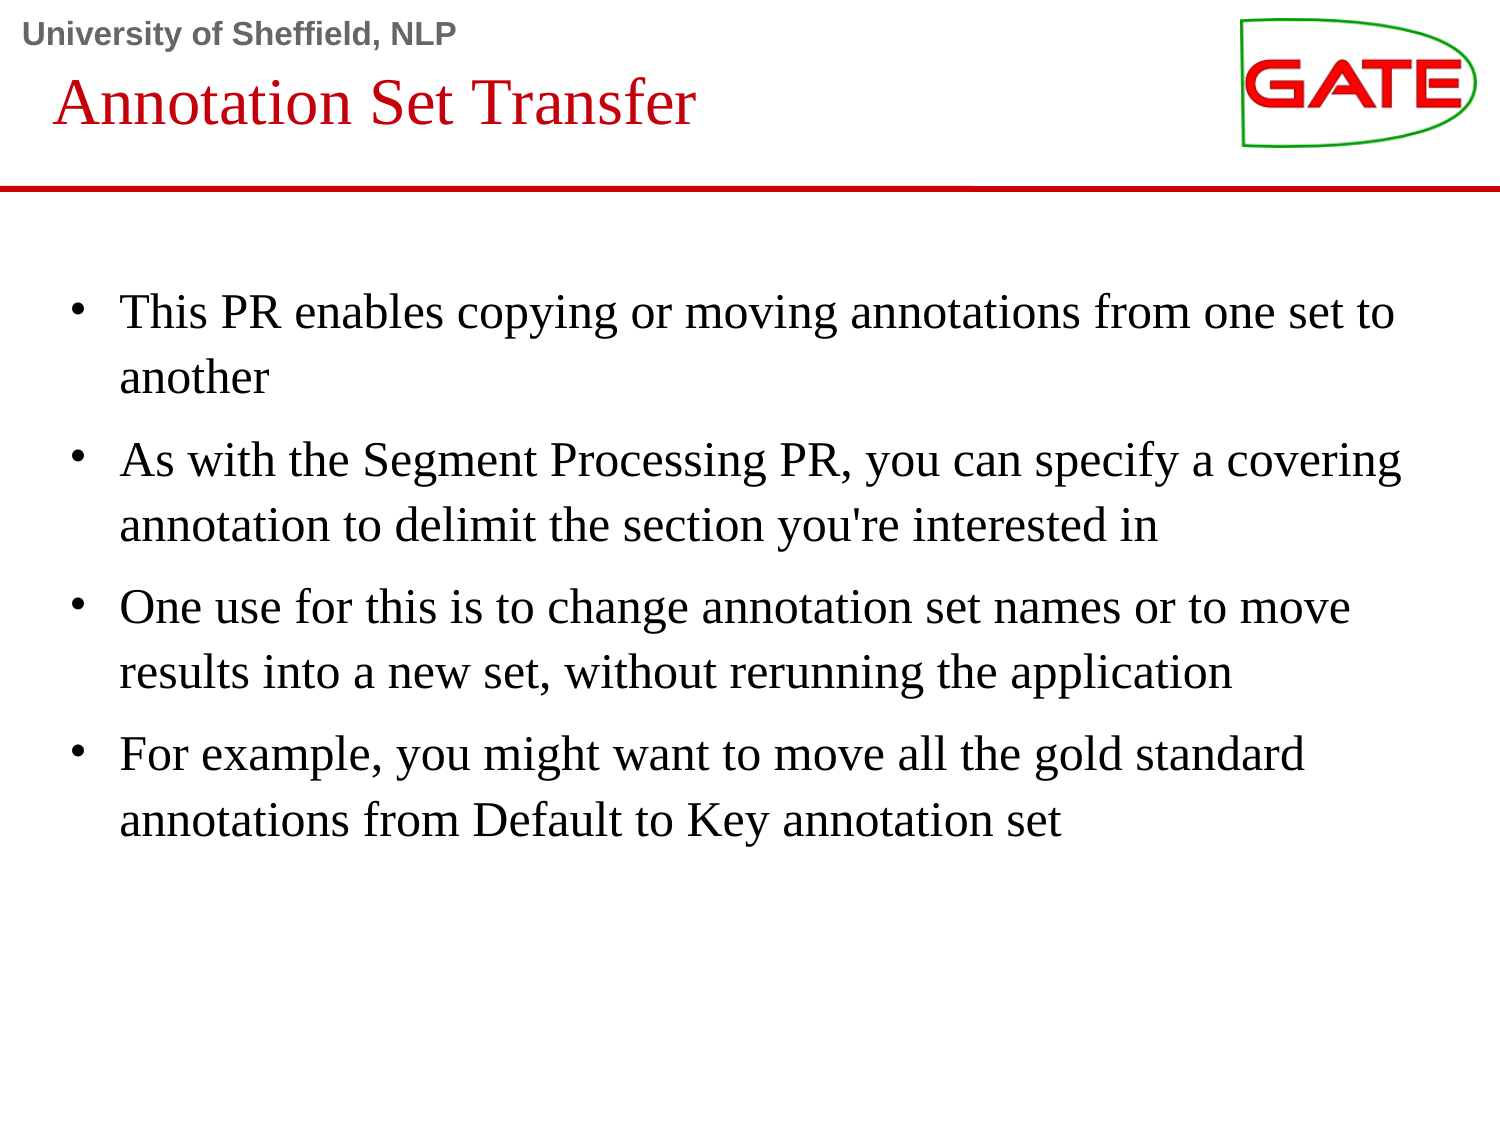

# Annotation Set Transfer
This PR enables copying or moving annotations from one set to another
As with the Segment Processing PR, you can specify a covering annotation to delimit the section you're interested in
One use for this is to change annotation set names or to move results into a new set, without rerunning the application
For example, you might want to move all the gold standard annotations from Default to Key annotation set